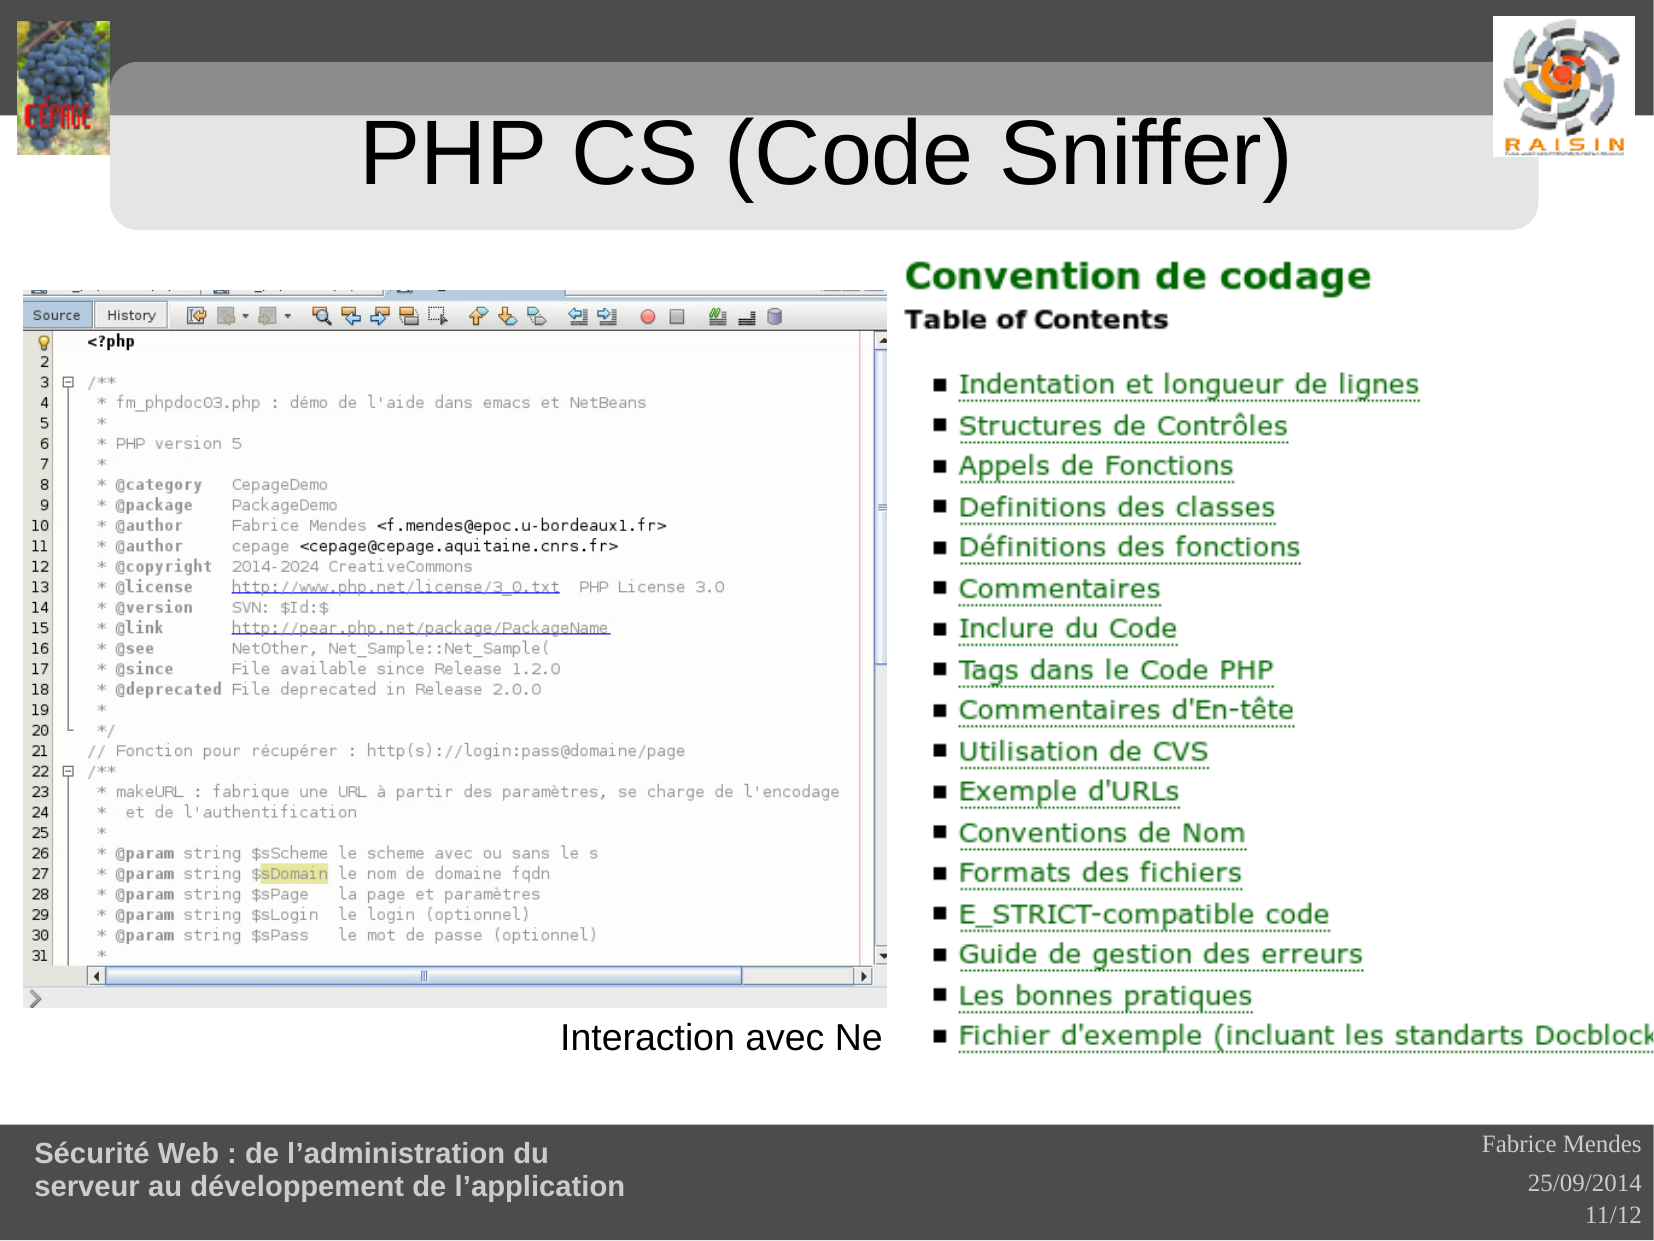

# PHP CS (Code Sniffer)
Interaction avec NetBeans